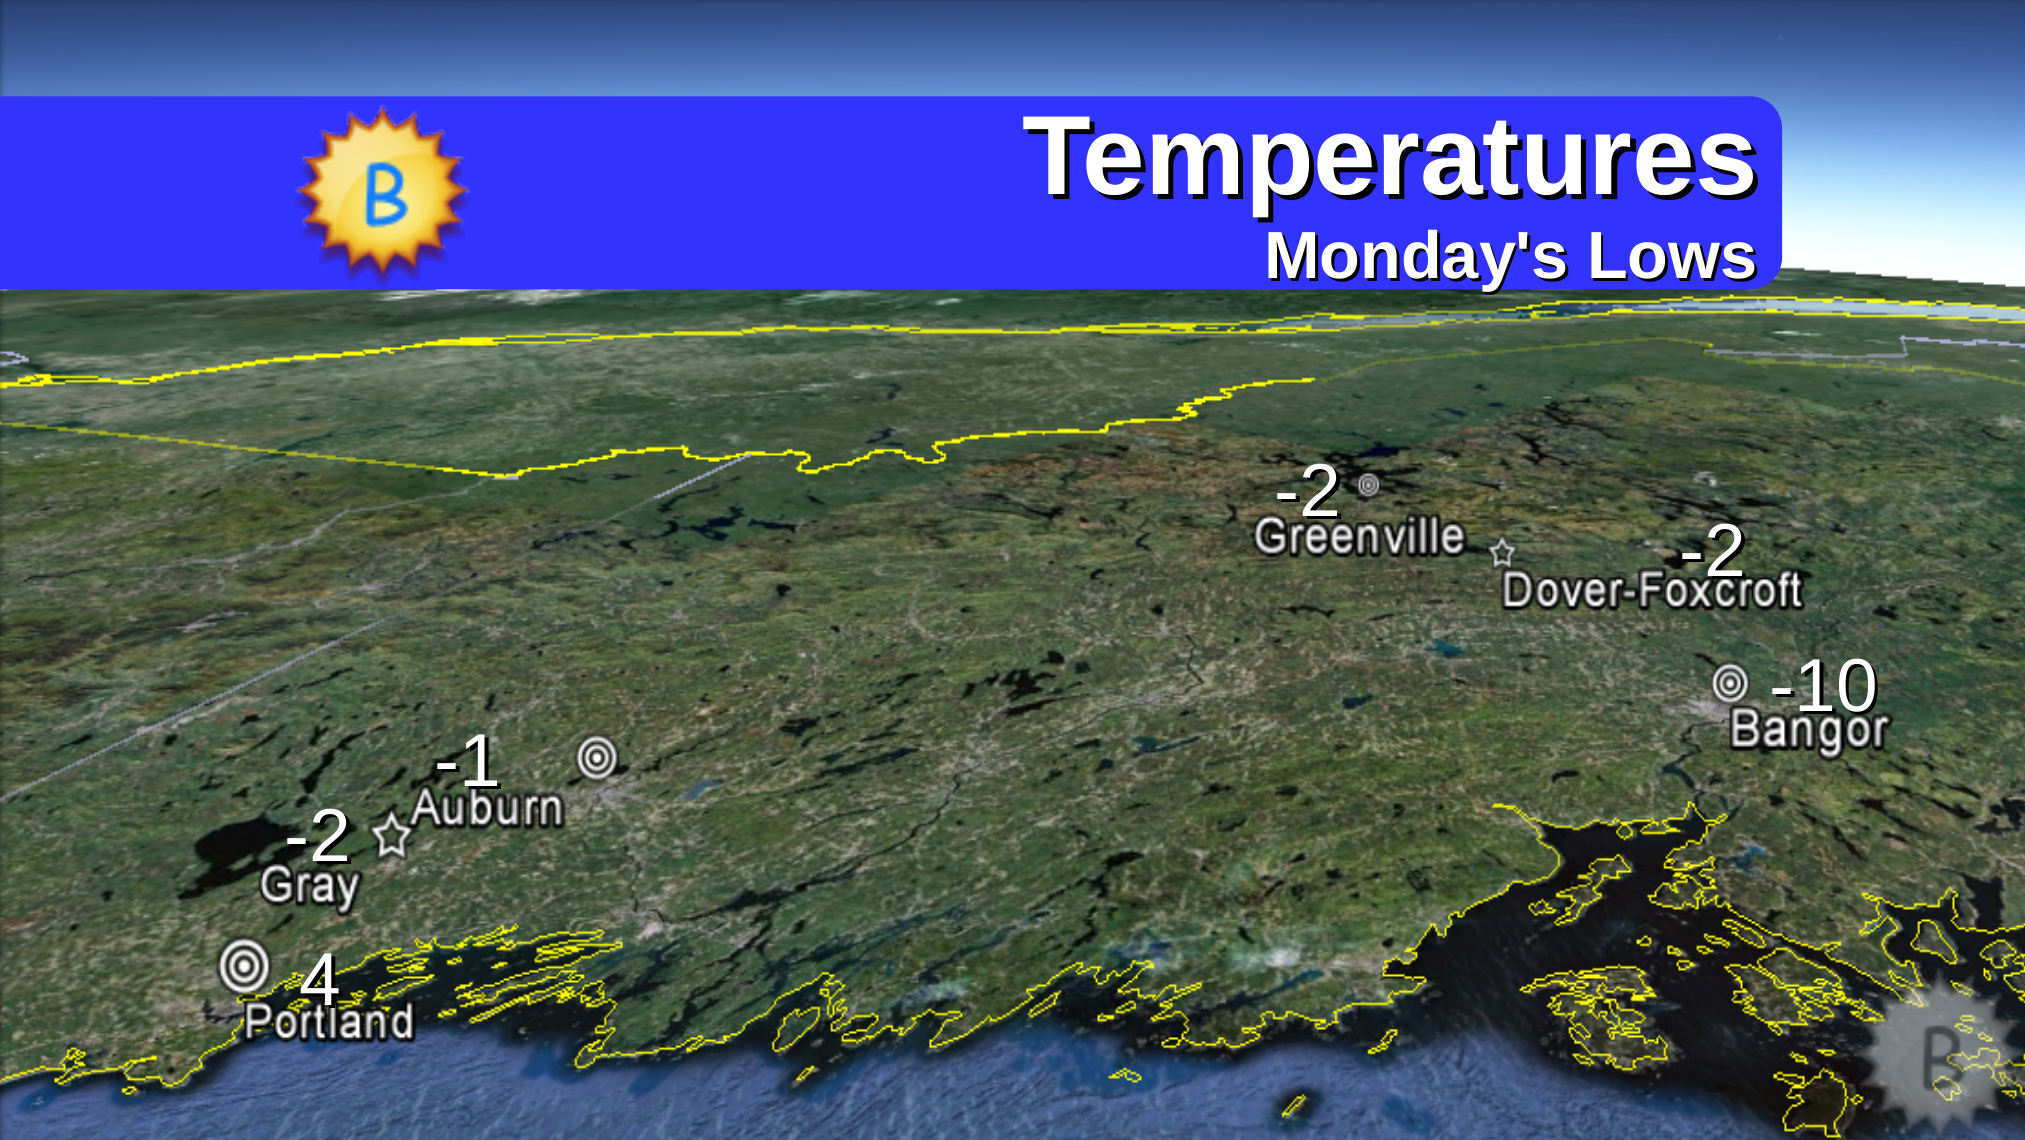

Temperatures
Monday's Lows
-2
-2
-10
-1
-2
4